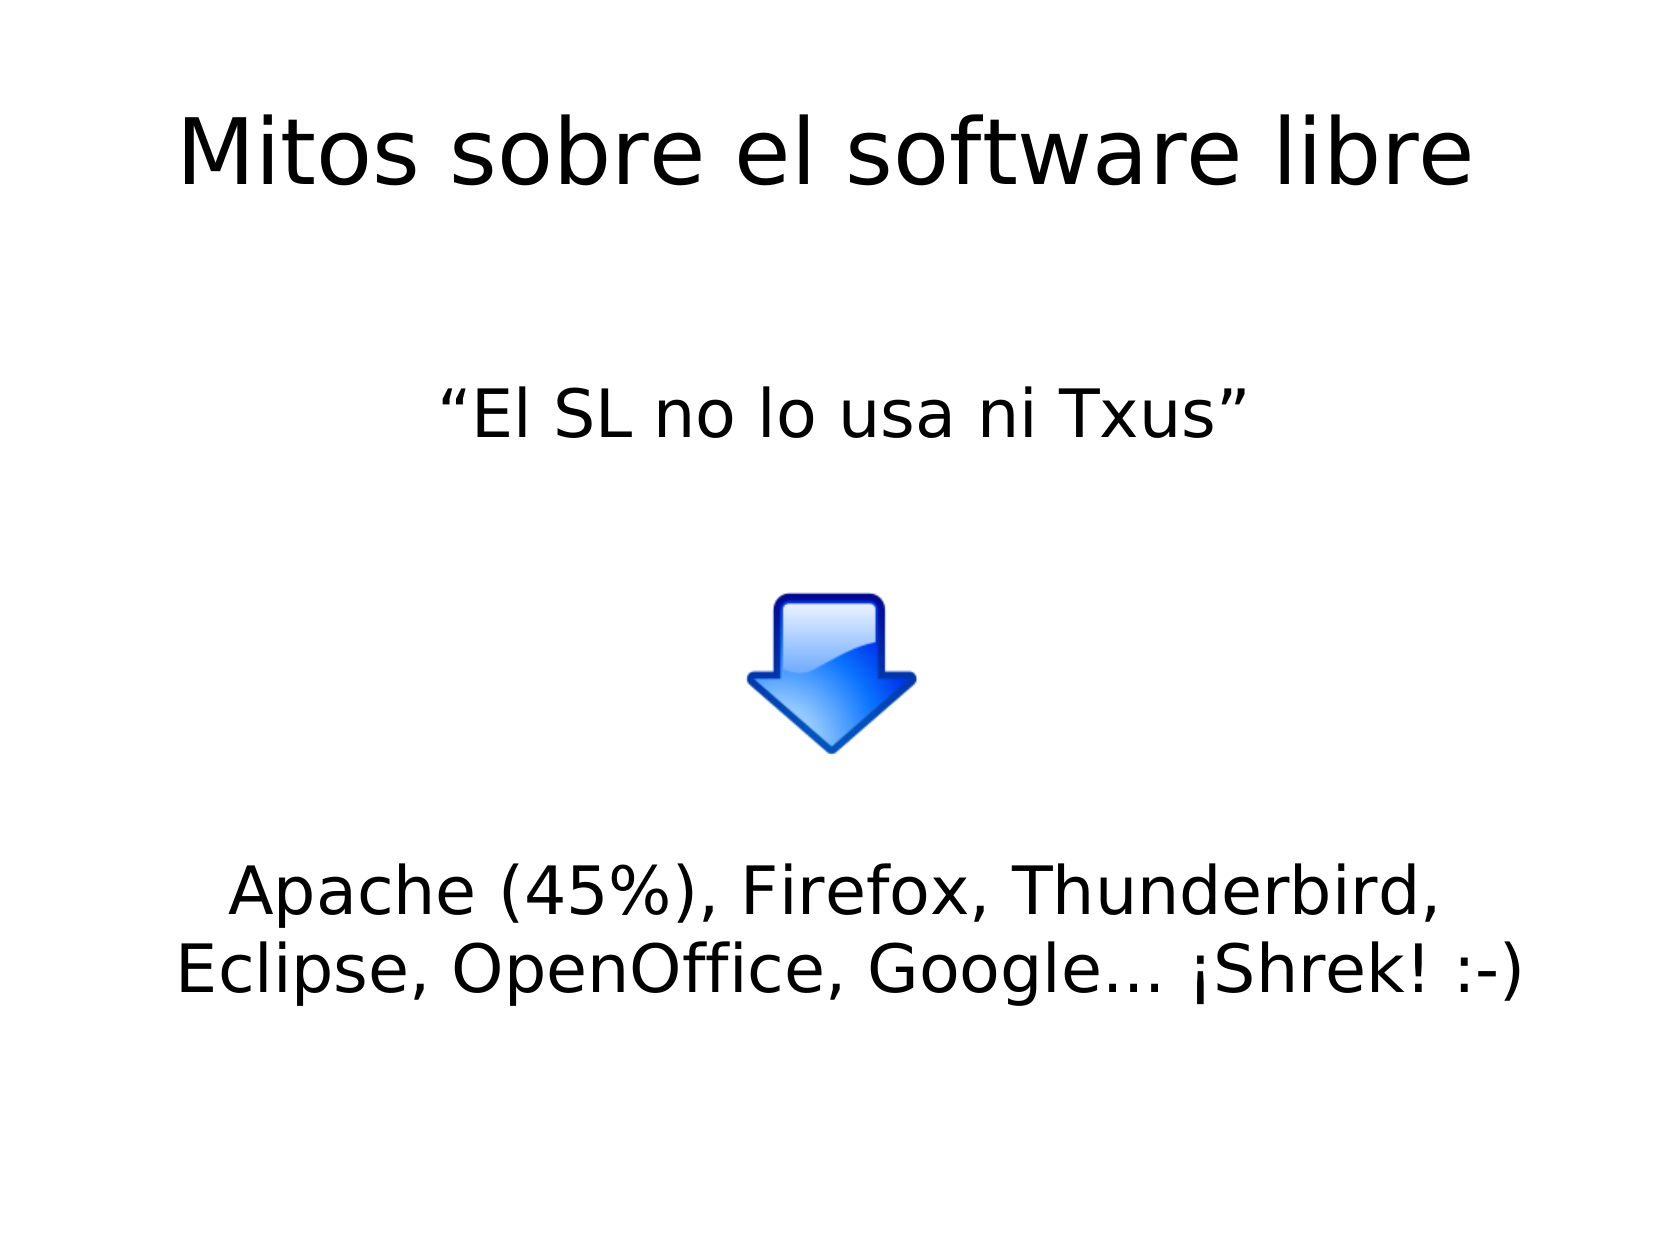

# Mitos sobre el software libre
“El SL no lo usa ni Txus”
Apache (45%), Firefox, Thunderbird, Eclipse, OpenOffice, Google... ¡Shrek! :-)